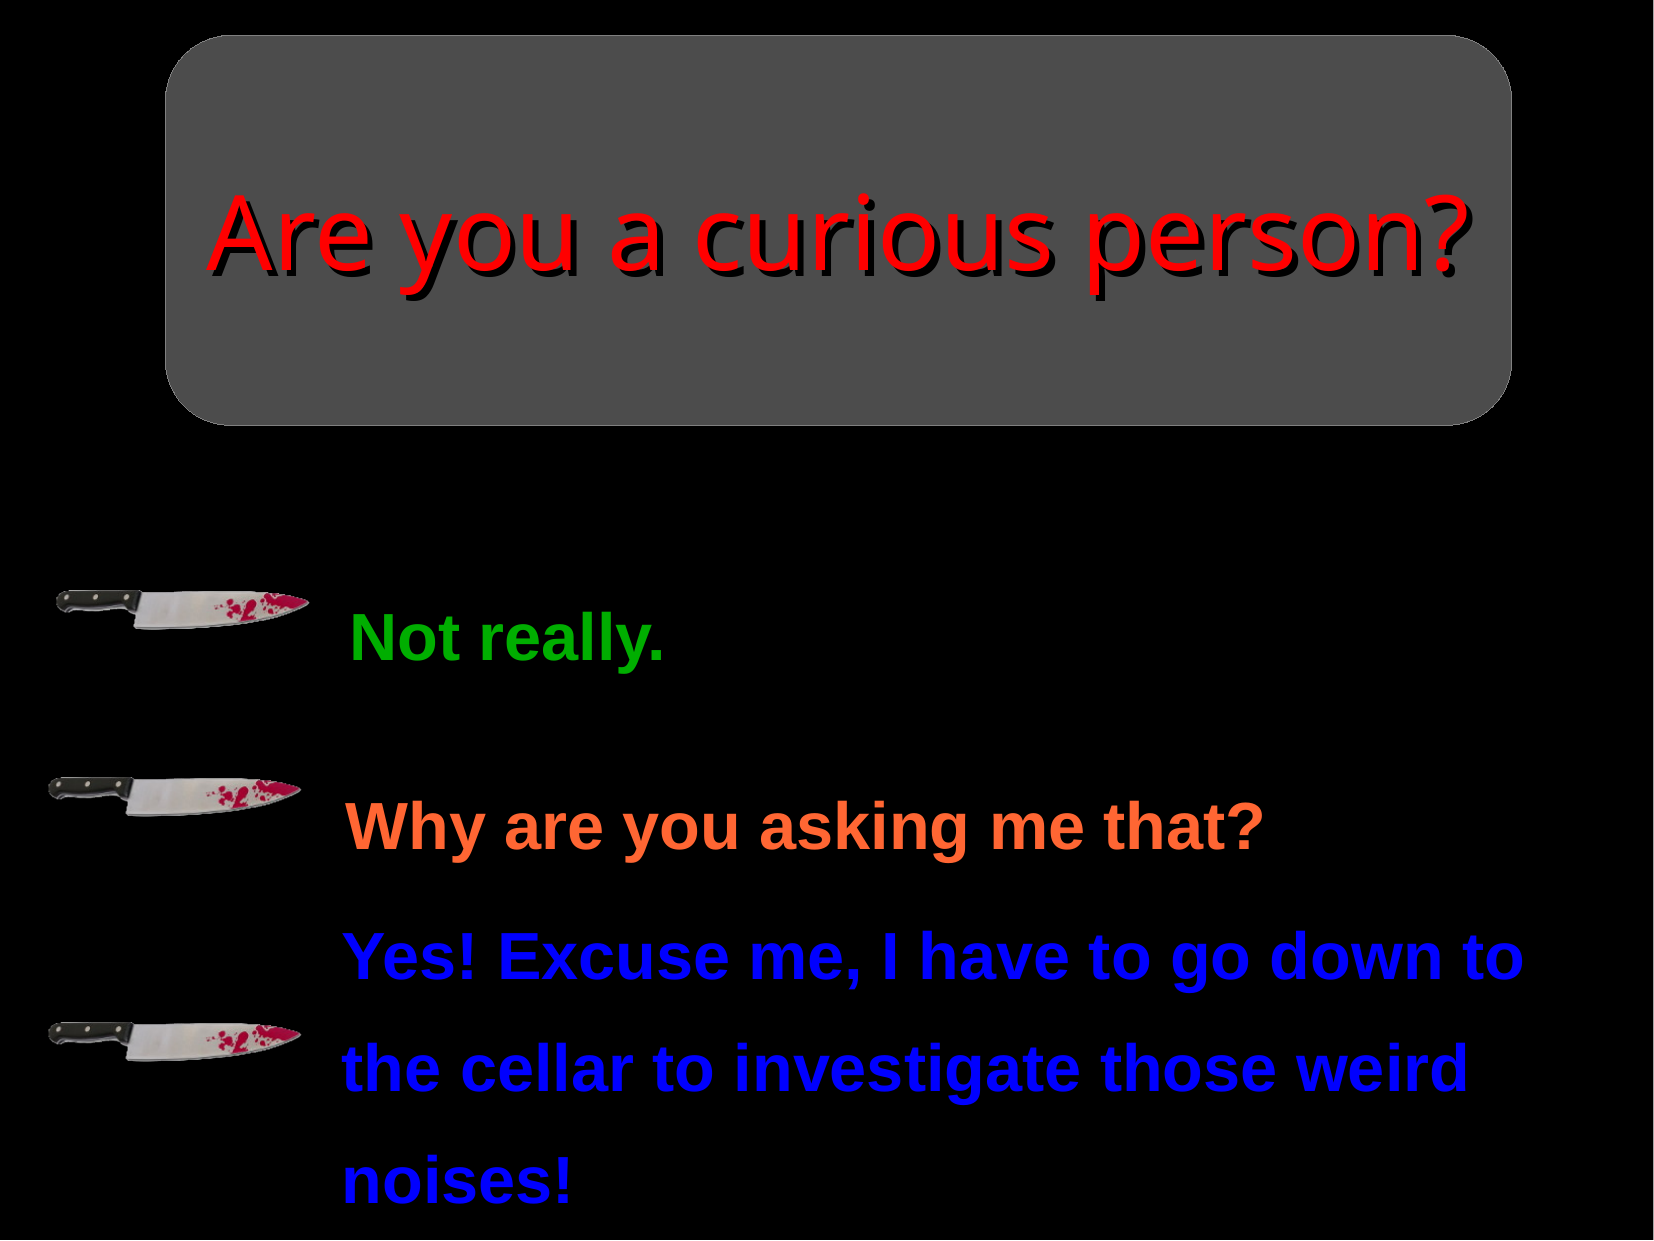

Are you a curious person?
Not really.
Why are you asking me that?
Yes! Excuse me, I have to go down to the cellar to investigate those weird noises!